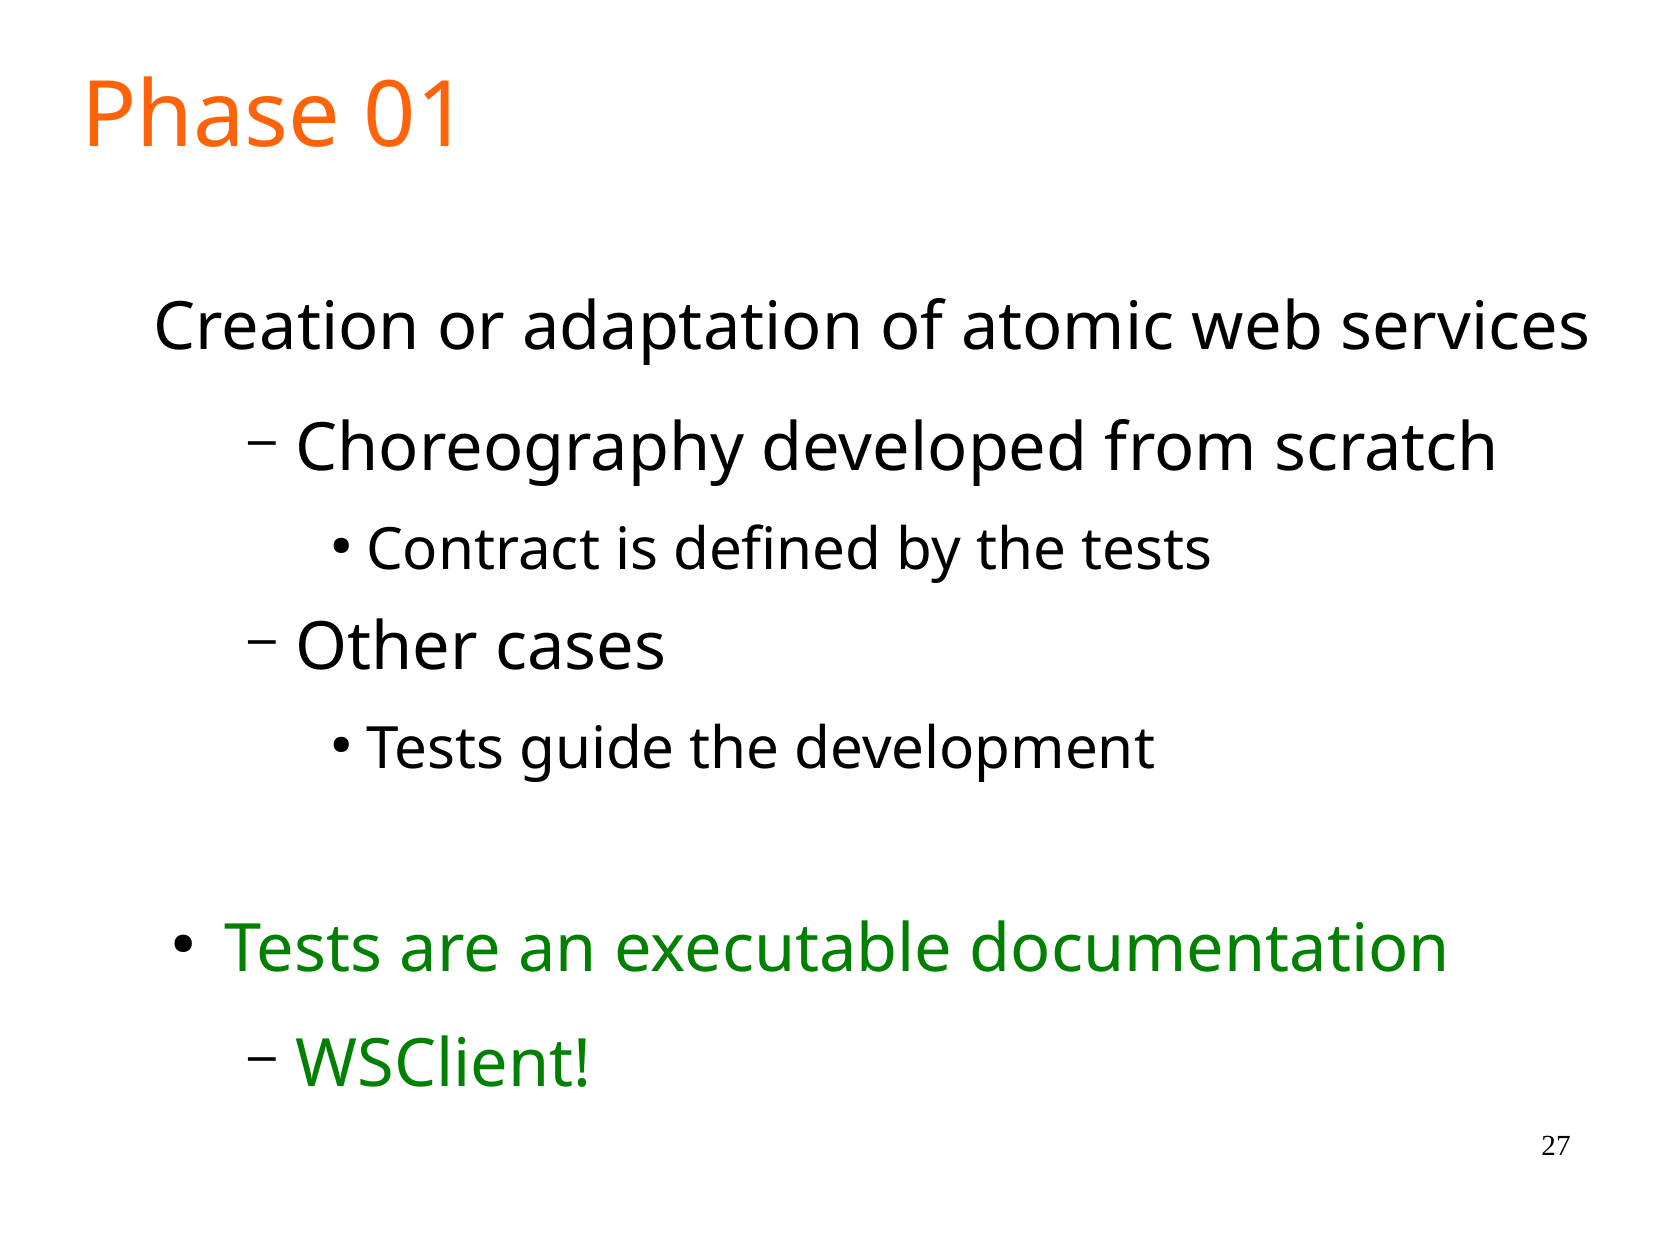

Phase 01
# Creation or adaptation of atomic web services
Choreography developed from scratch
Contract is defined by the tests
Other cases
Tests guide the development
Tests are an executable documentation
WSClient!
27